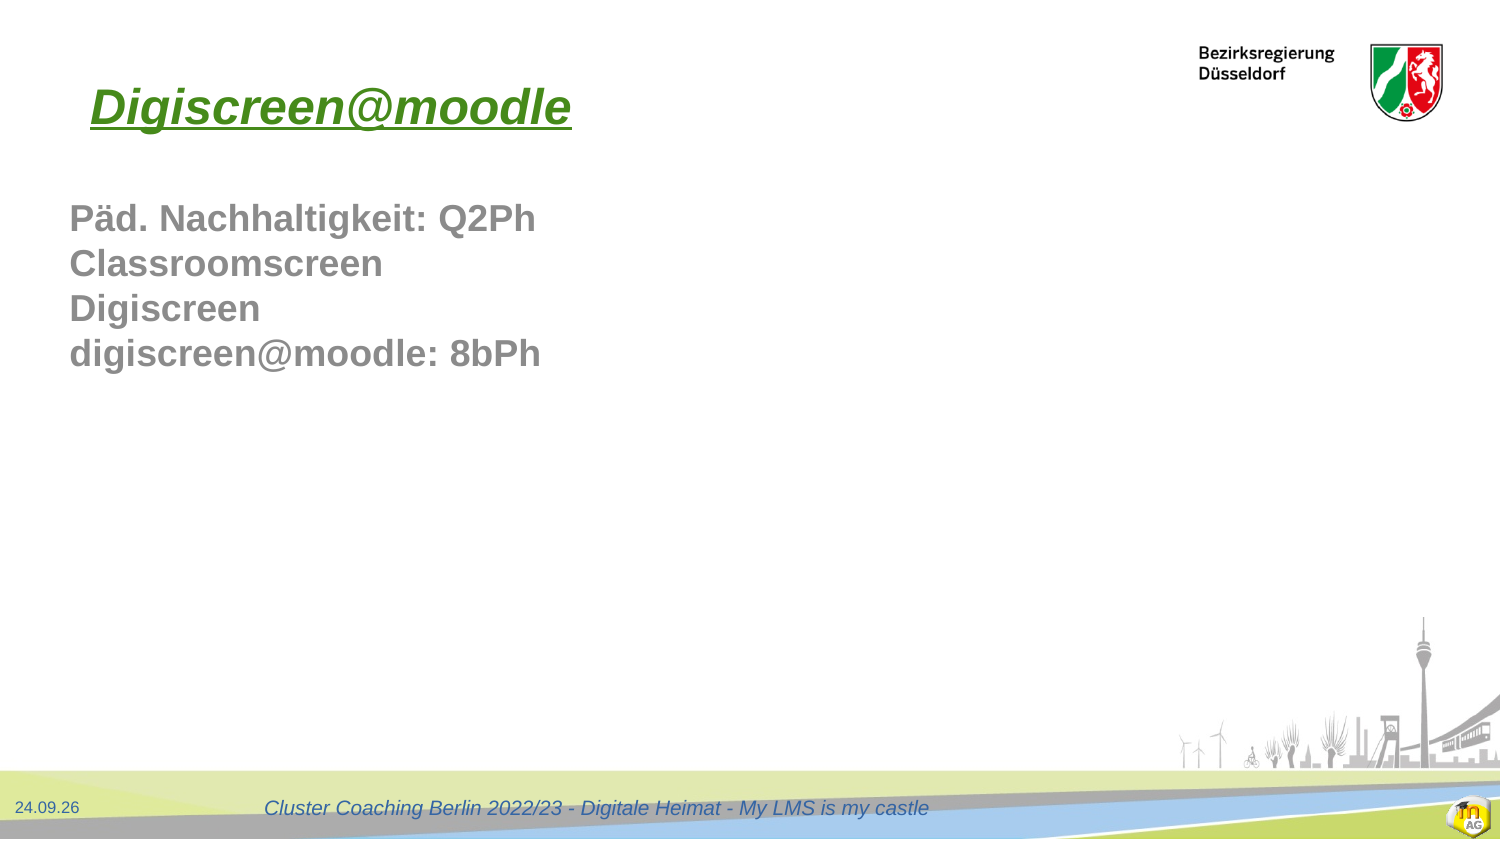

# Digiscreen@moodle
Päd. Nachhaltigkeit: Q2Ph
Classroomscreen
Digiscreen
digiscreen@moodle: 8bPh